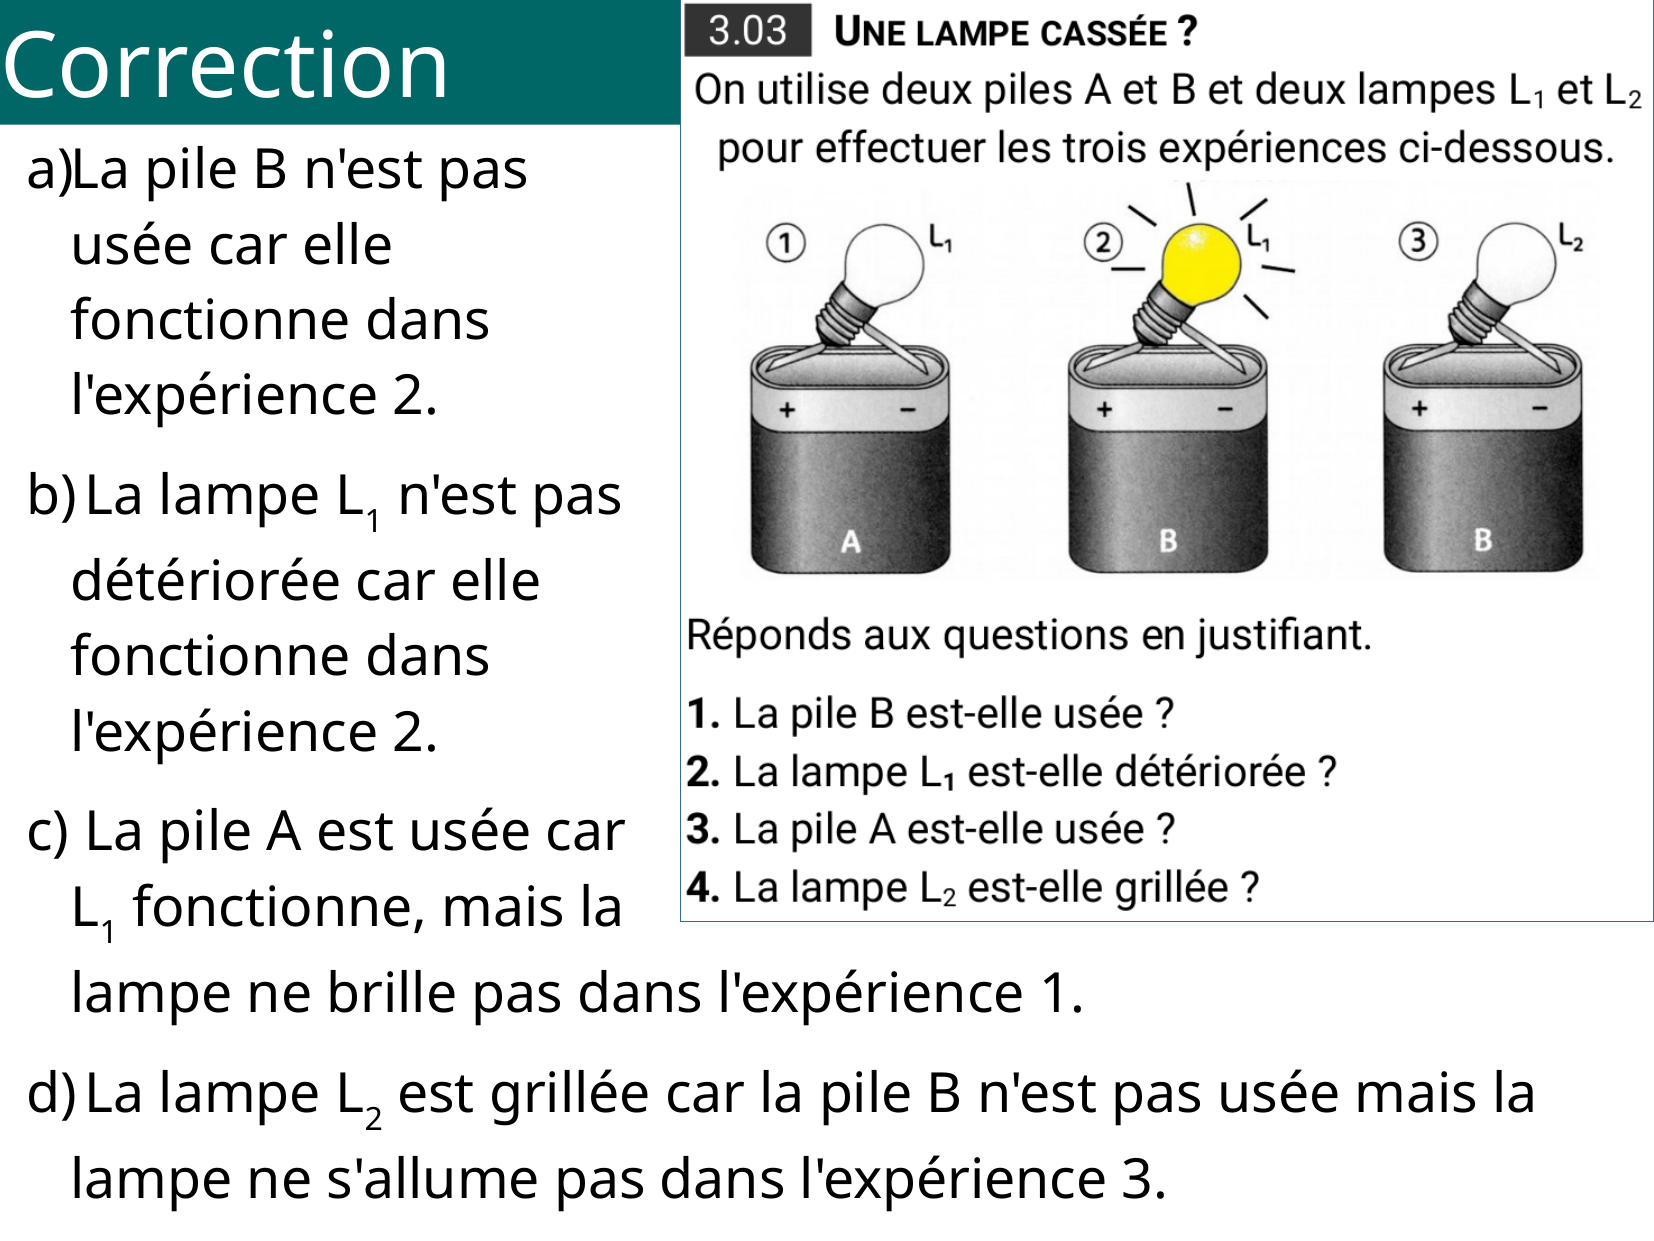

# Correction
La pile B n'est pas
usée car elle
fonctionne dans
l'expérience 2.
 La lampe L1 n'est pas
détériorée car elle
fonctionne dans
l'expérience 2.
 La pile A est usée car
L1 fonctionne, mais la
lampe ne brille pas dans l'expérience 1.
 La lampe L2 est grillée car la pile B n'est pas usée mais la lampe ne s'allume pas dans l'expérience 3.